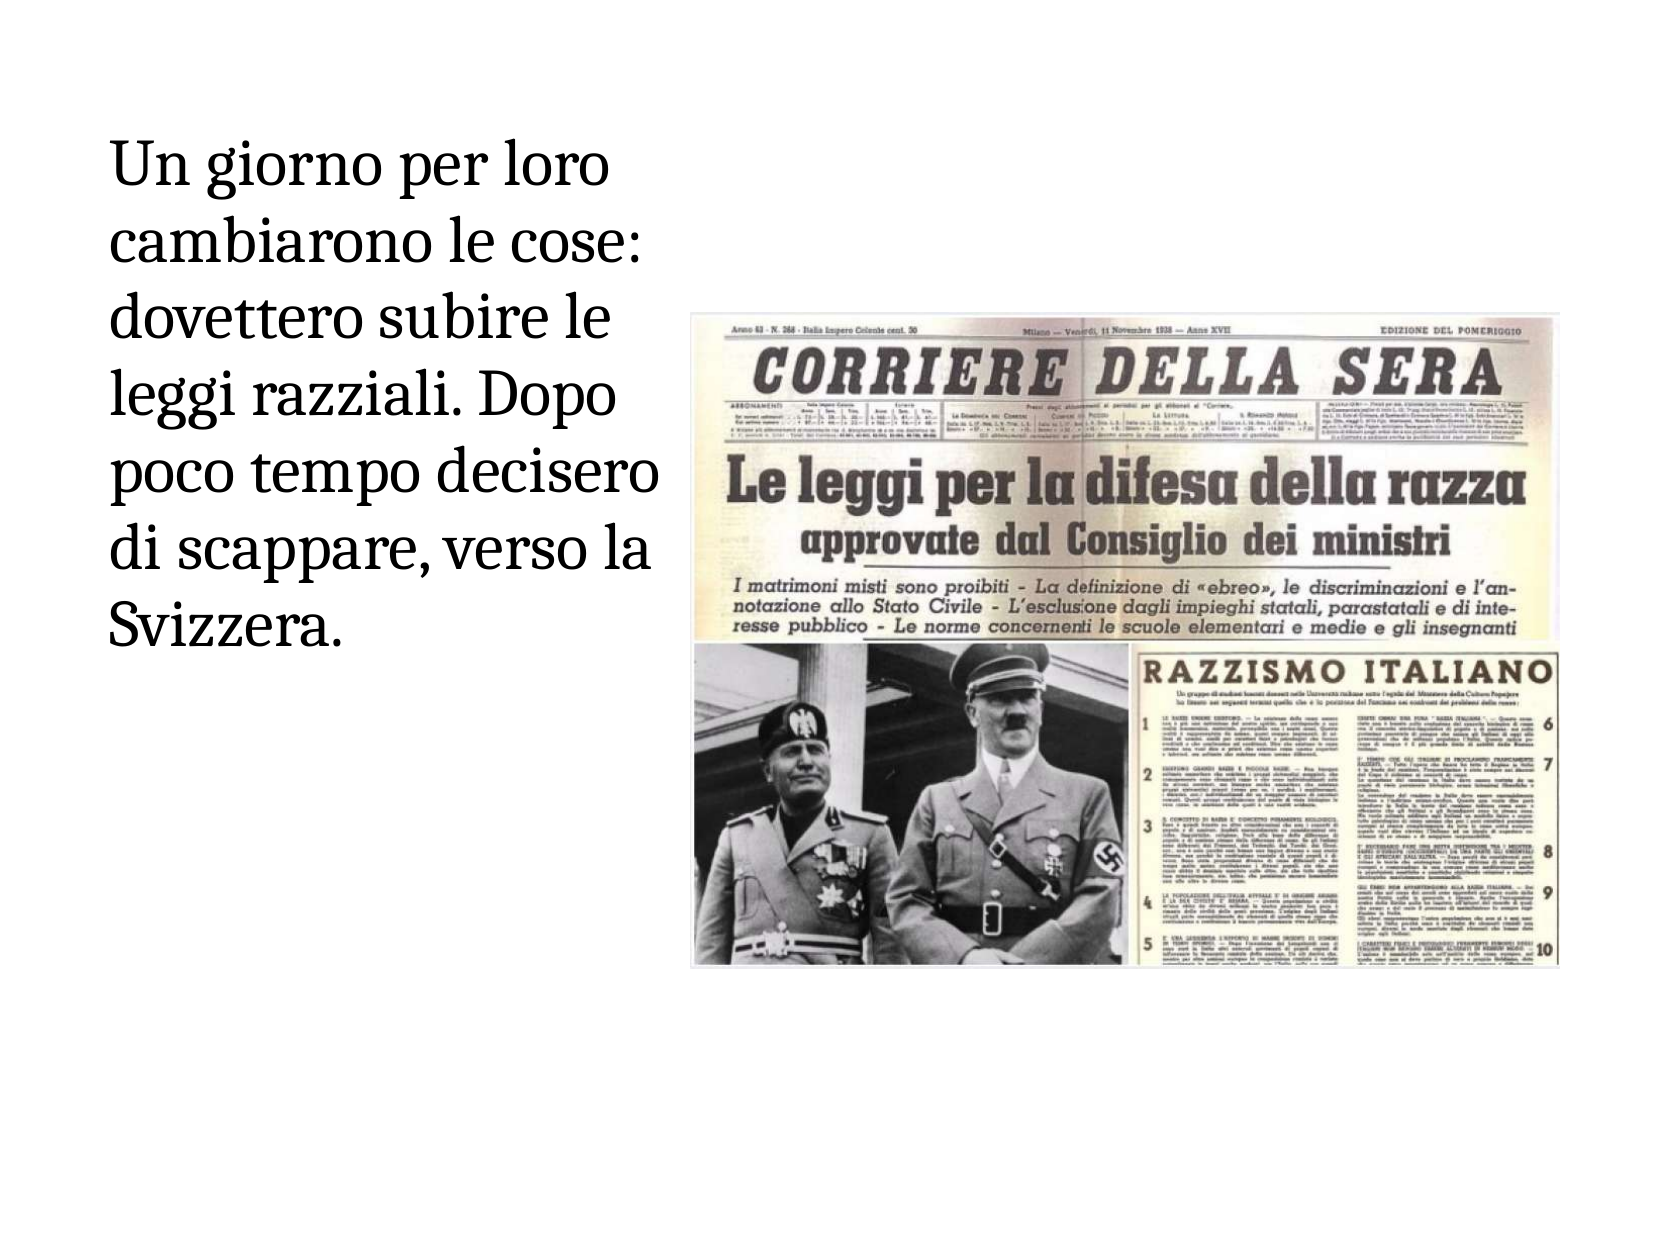

Un giorno per loro
cambiarono le cose:
dovettero subire le
leggi razziali. Dopo poco tempo decisero di scappare, verso la Svizzera.